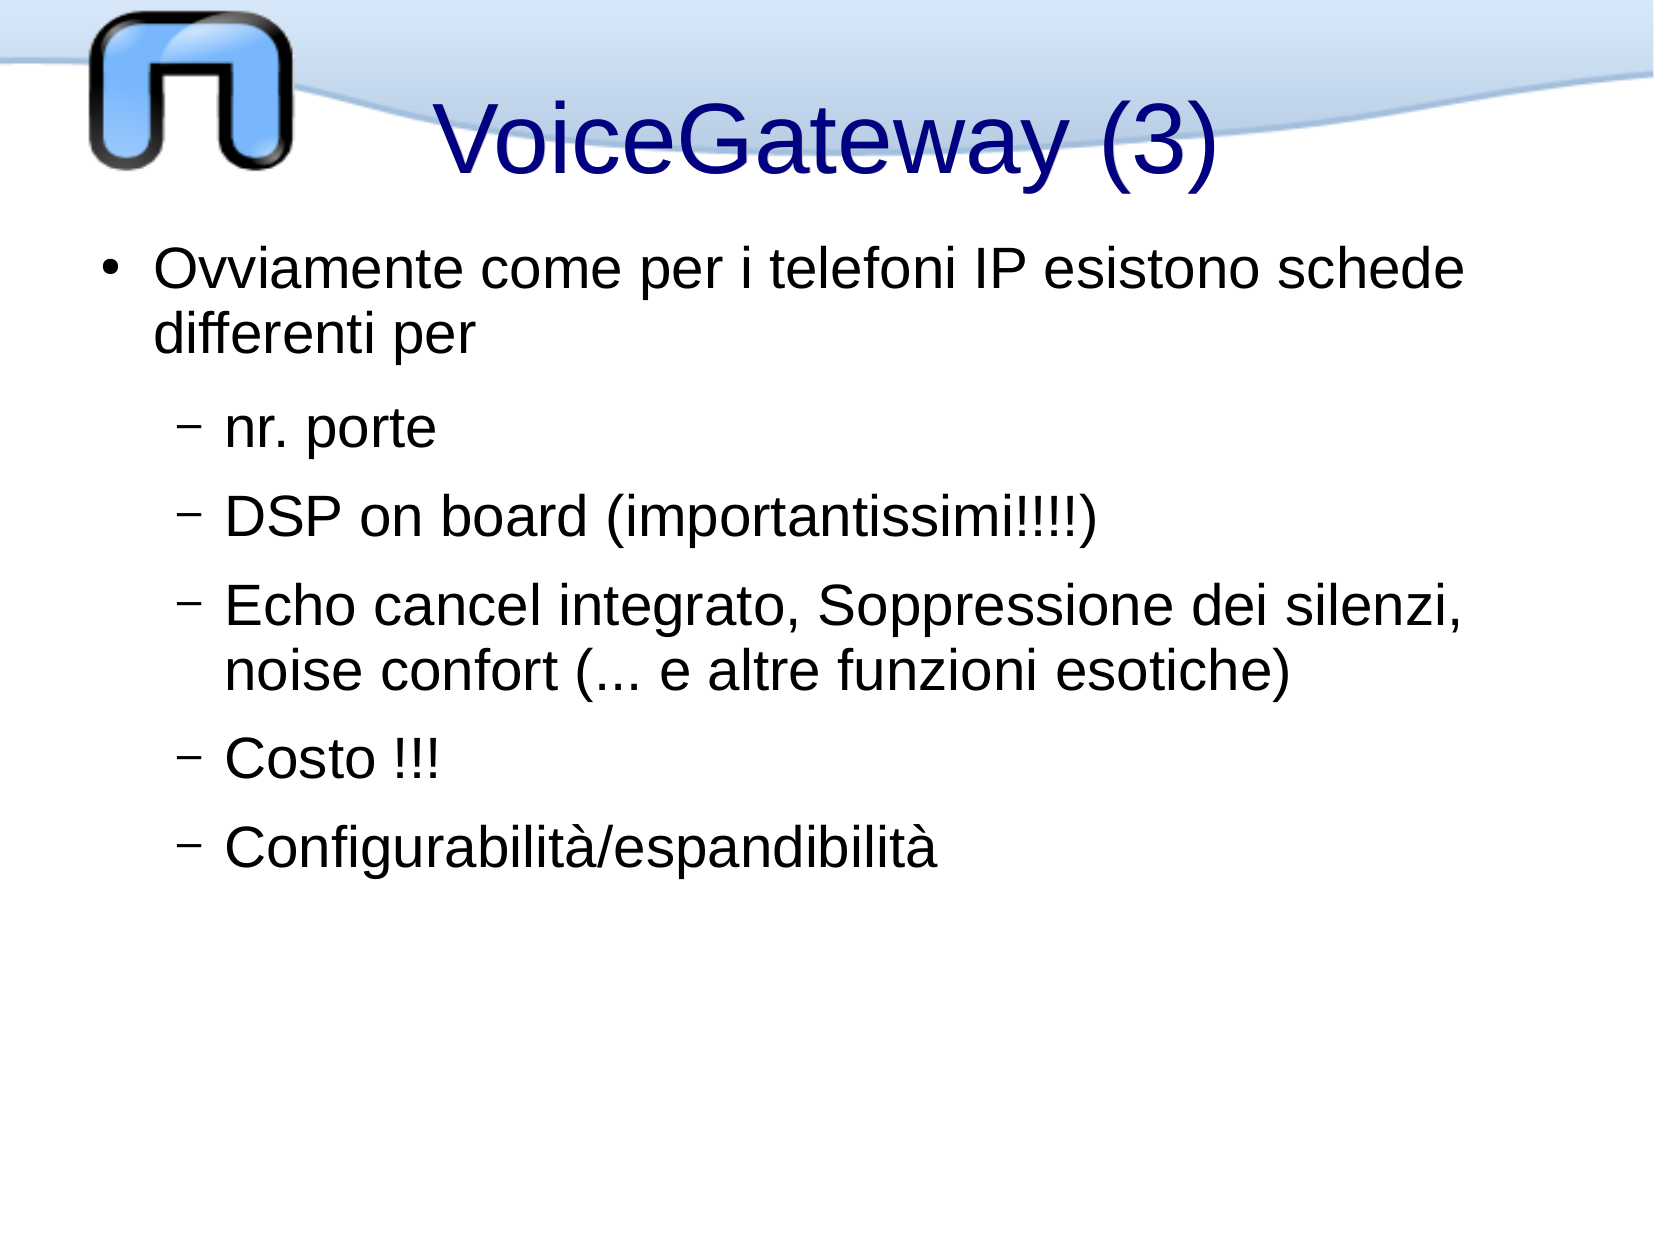

# VoiceGateway (3)
Ovviamente come per i telefoni IP esistono schede differenti per
nr. porte
DSP on board (importantissimi!!!!)
Echo cancel integrato, Soppressione dei silenzi, noise confort (... e altre funzioni esotiche)
Costo !!!
Configurabilità/espandibilità